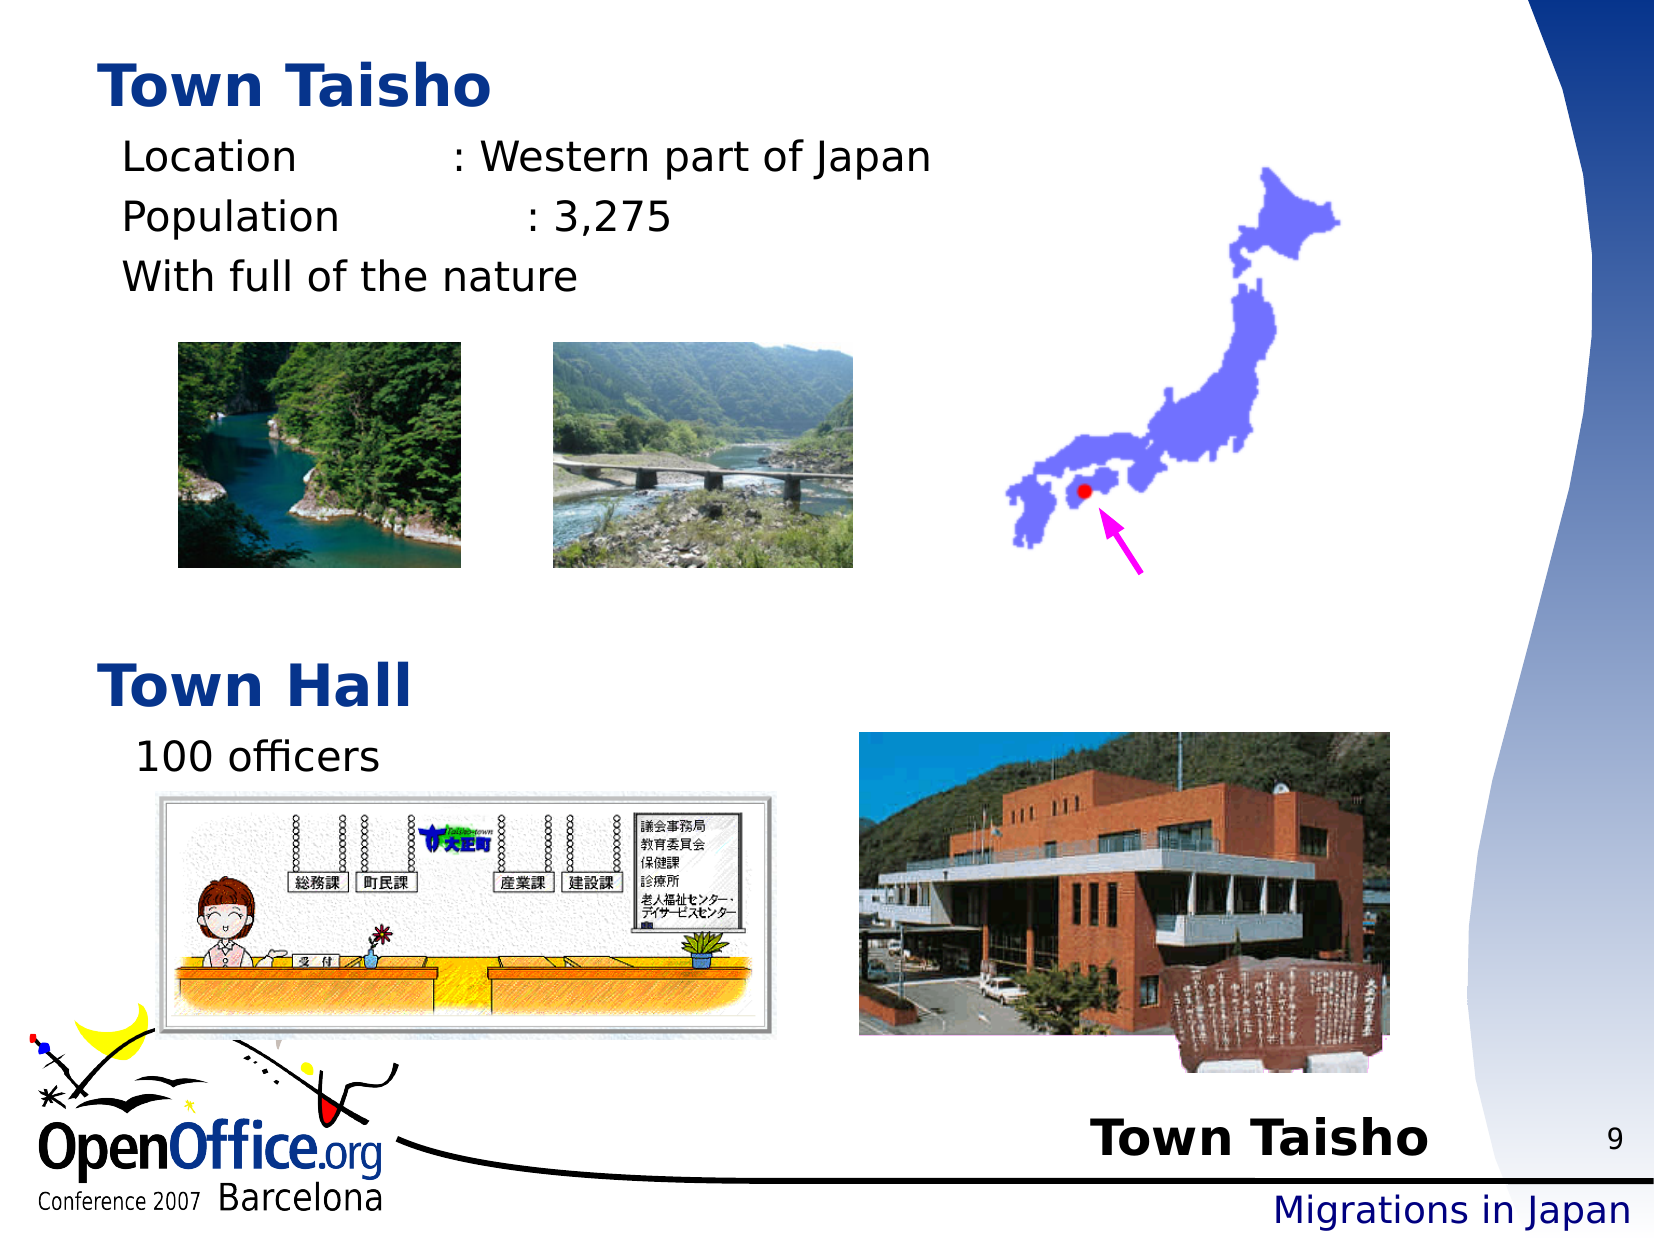

Town Taisho
Location			: Western part of Japan
Population			: 3,275
With full of the nature
Town Hall
 100 officers
# Town Taisho
9